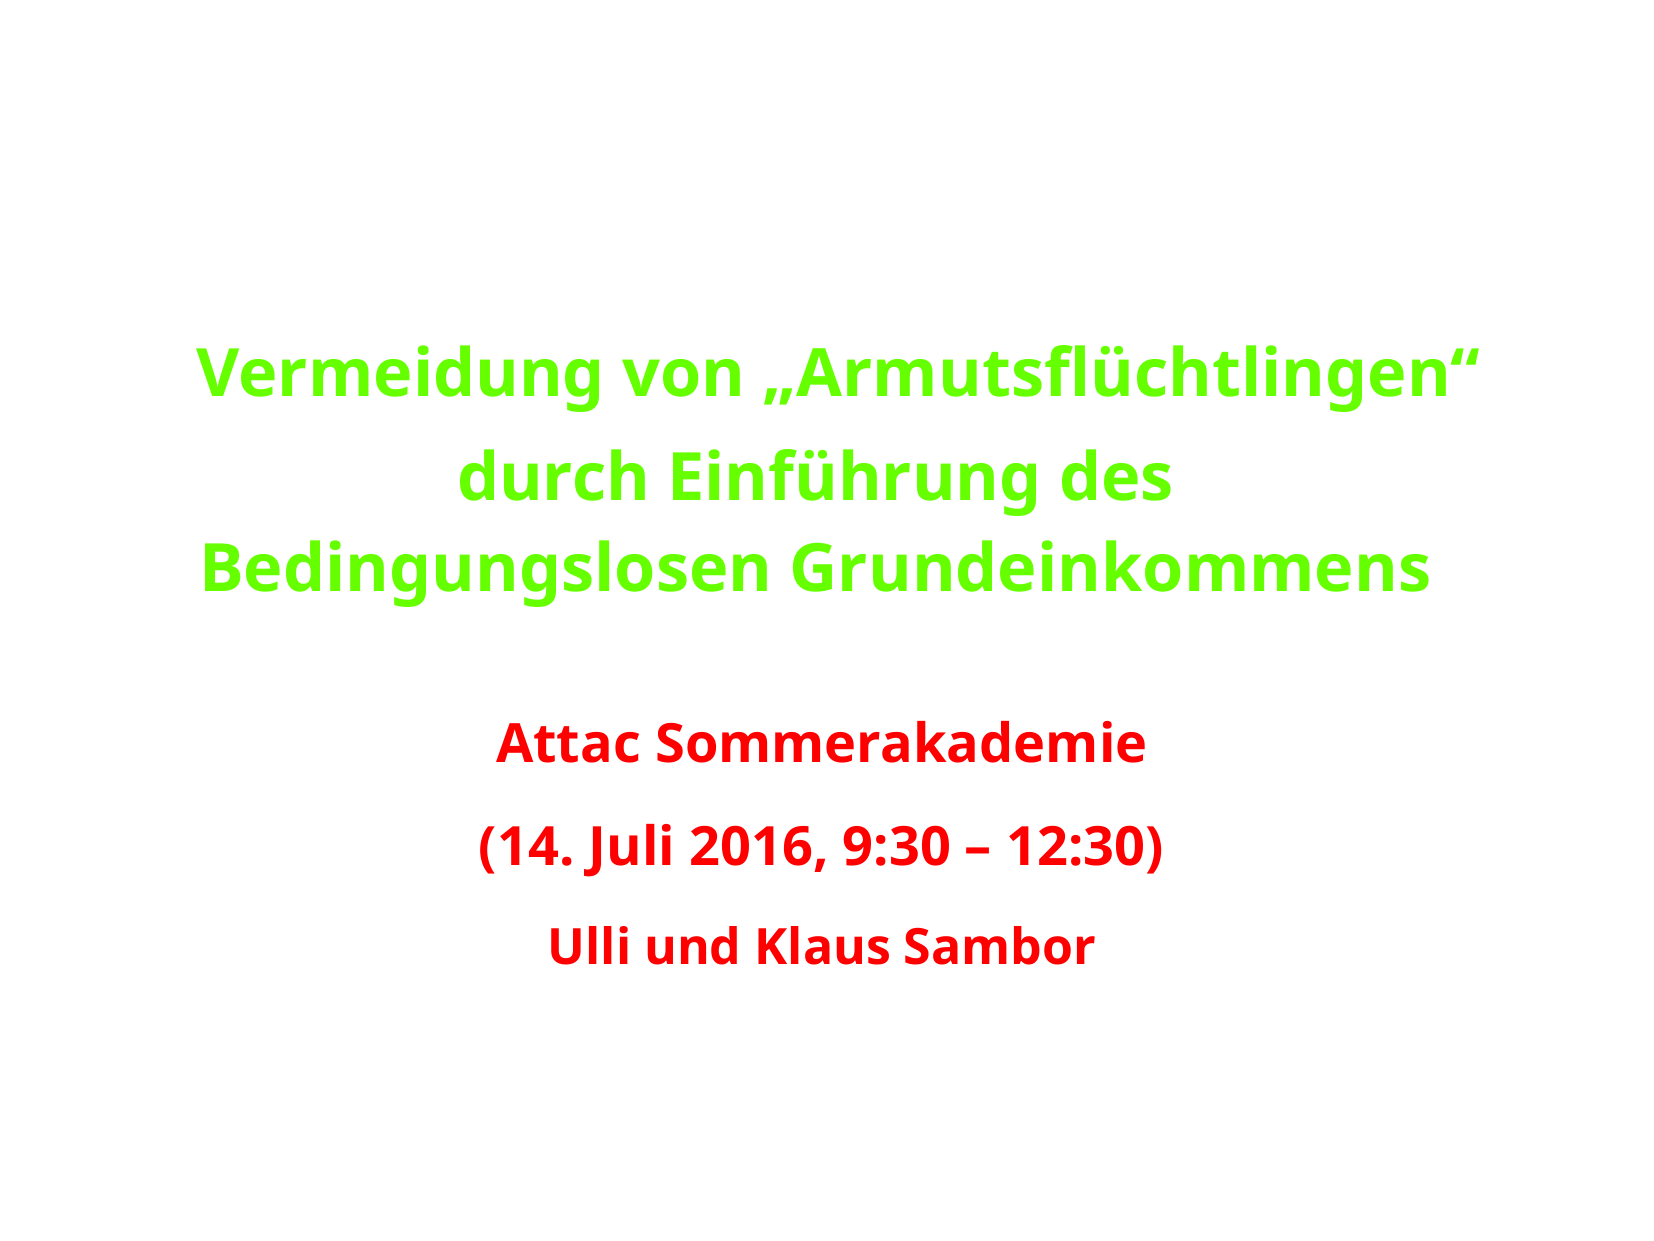

# Vermeidung von „Armutsflüchtlingen“ durch Einführung des Bedingungslosen Grundeinkommens
Attac Sommerakademie
(14. Juli 2016, 9:30 – 12:30)
Ulli und Klaus Sambor